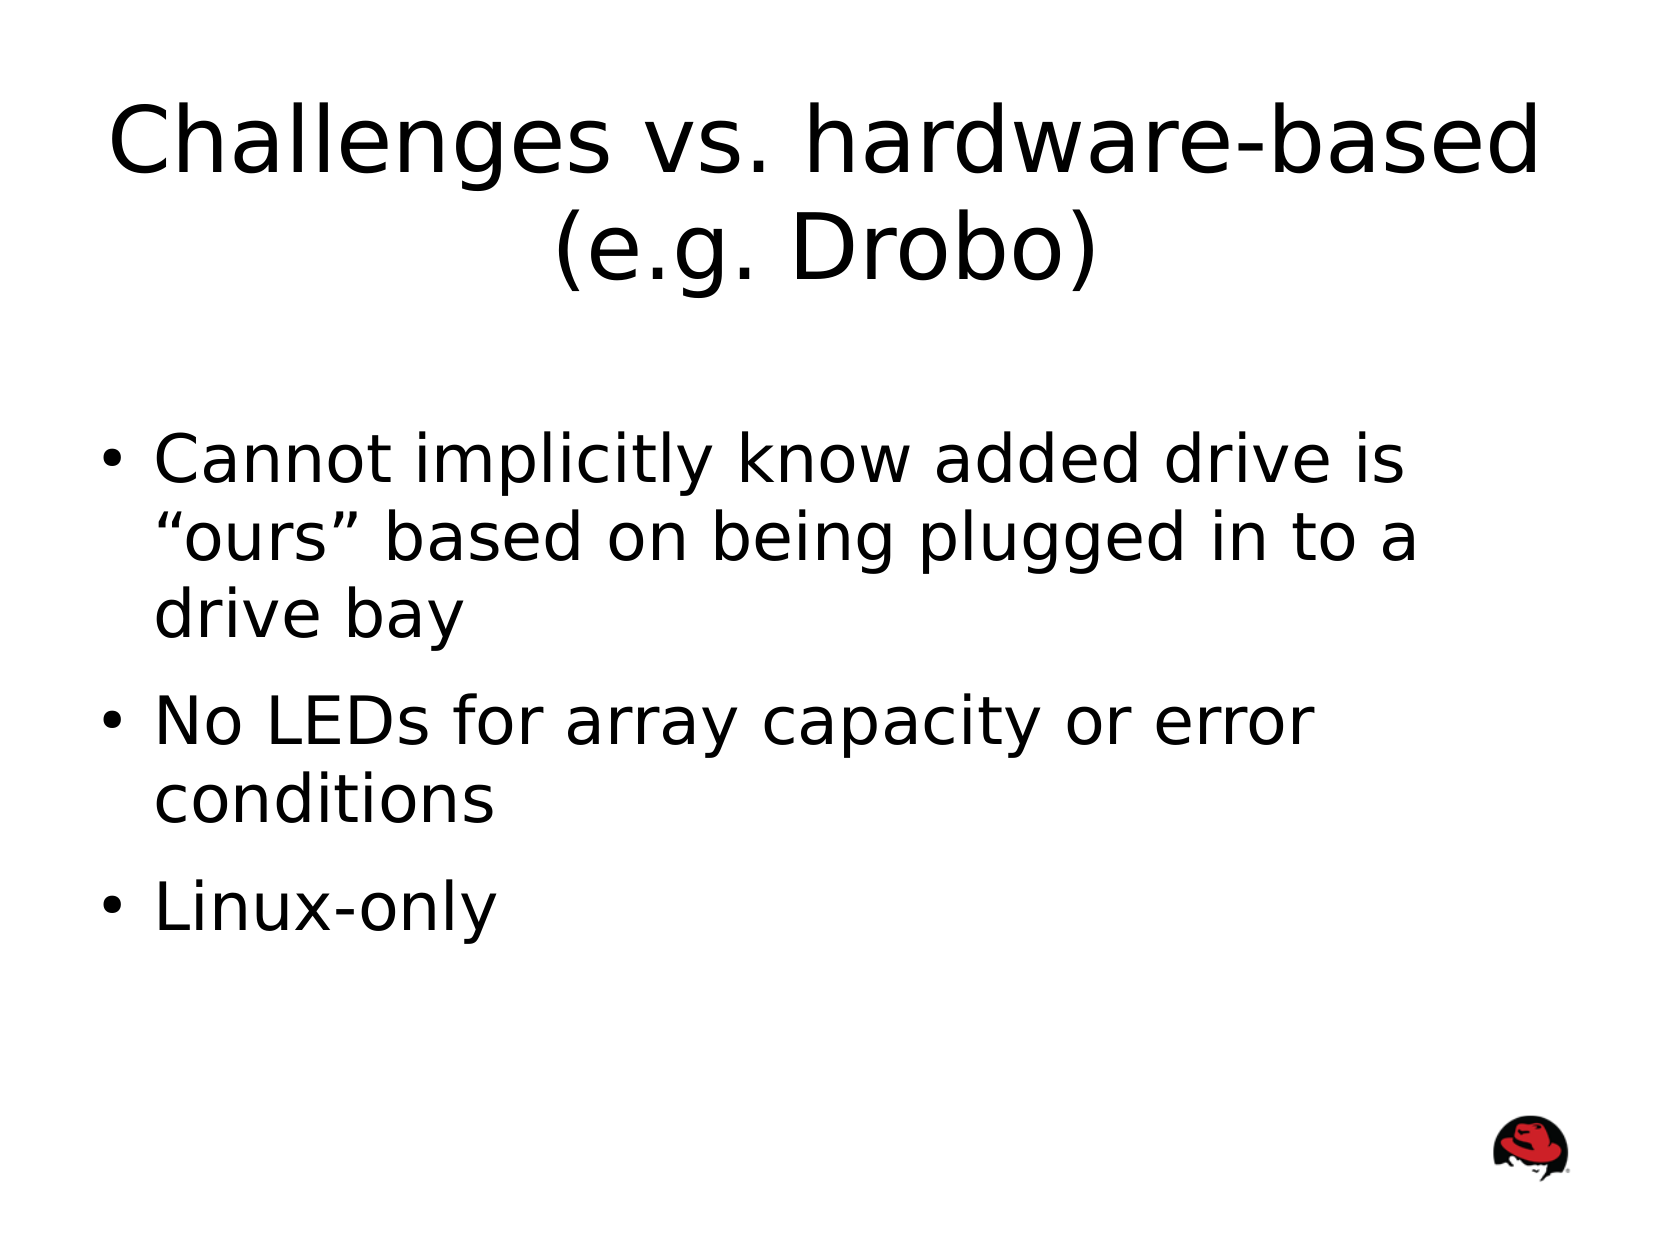

# Challenges vs. hardware-based (e.g. Drobo)
Cannot implicitly know added drive is “ours” based on being plugged in to a drive bay
No LEDs for array capacity or error conditions
Linux-only